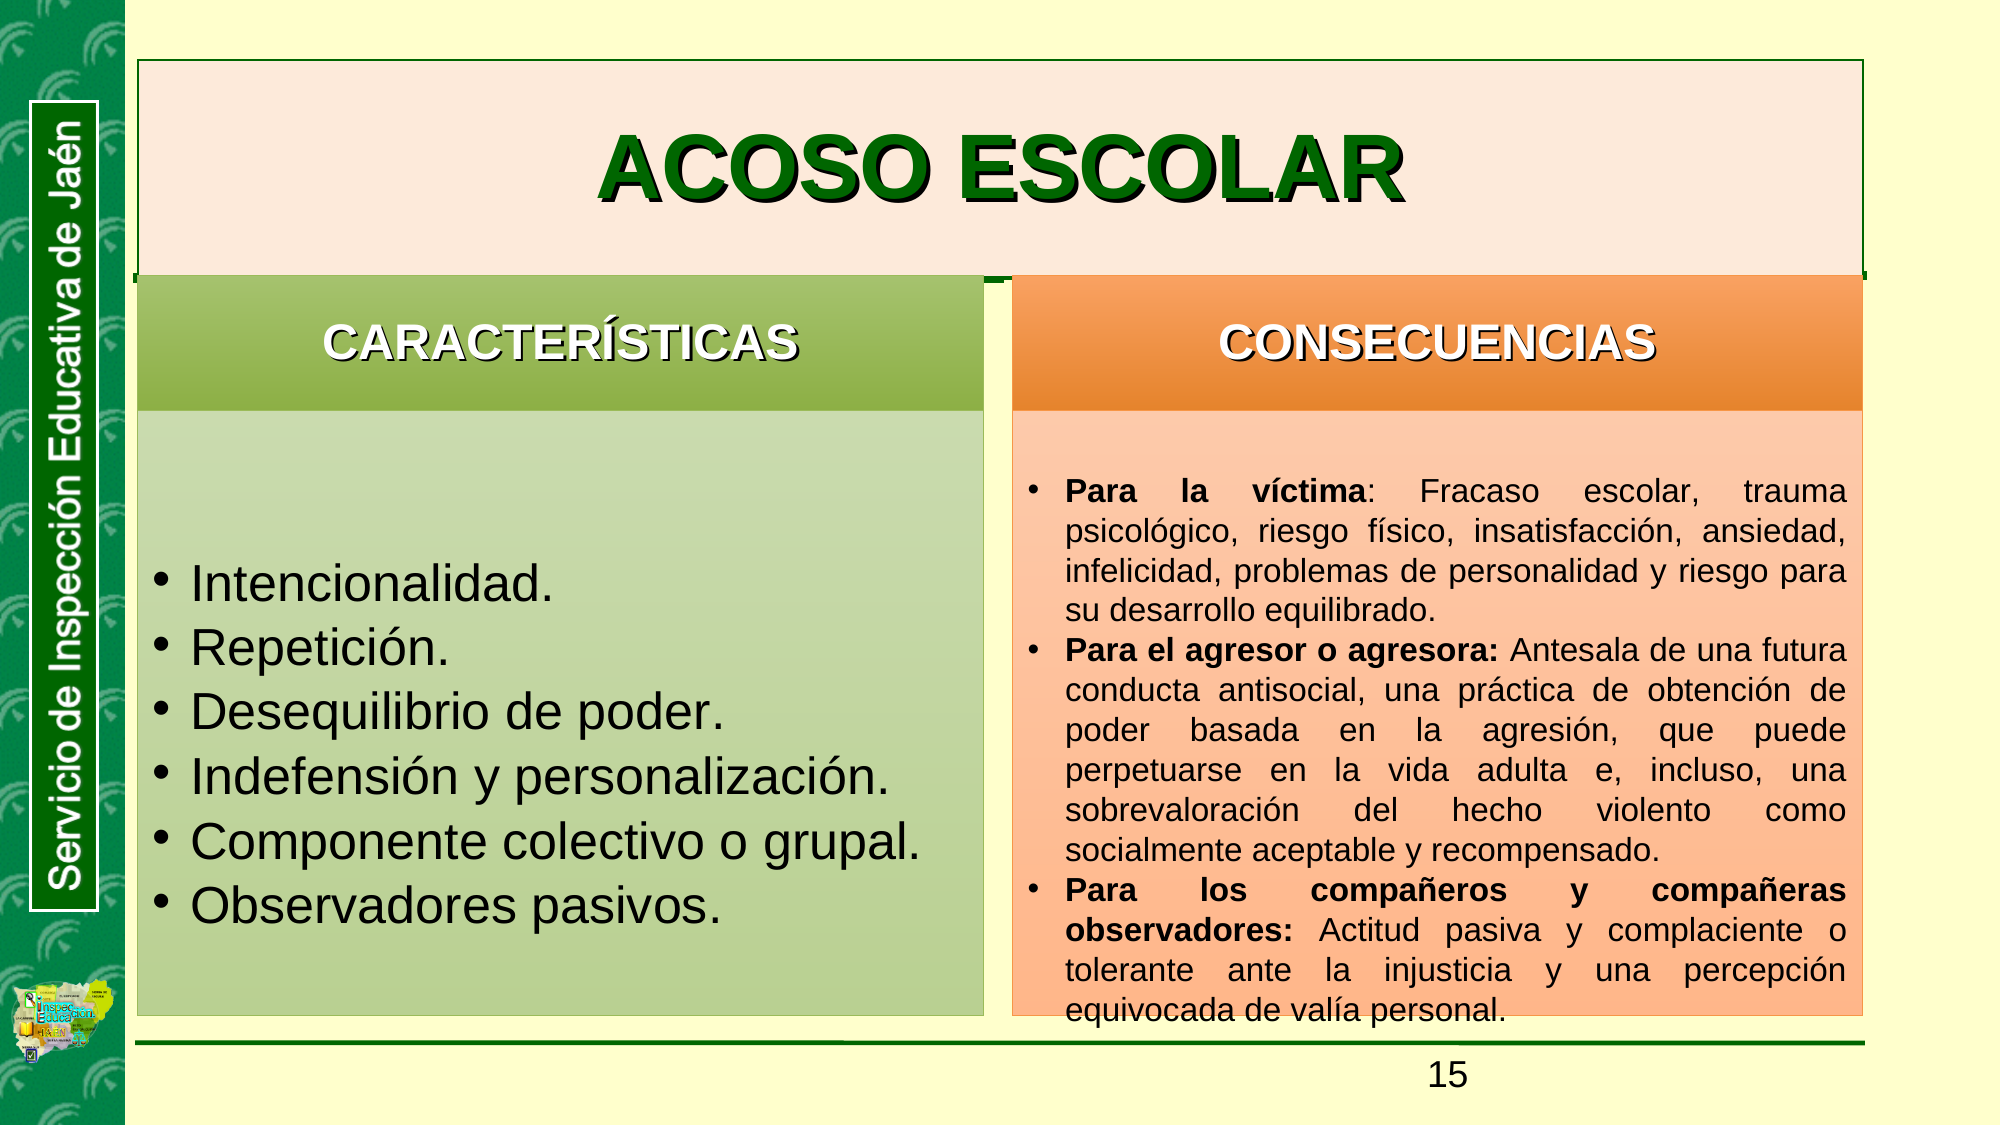

ACOSO ESCOLAR
CARACTERÍSTICAS
CONSECUENCIAS
Intencionalidad.
Repetición.
Desequilibrio de poder.
Indefensión y personalización.
Componente colectivo o grupal.
Observadores pasivos.
Para la víctima: Fracaso escolar, trauma psicológico, riesgo físico, insatisfacción, ansiedad, infelicidad, problemas de personalidad y riesgo para su desarrollo equilibrado.
Para el agresor o agresora: Antesala de una futura conducta antisocial, una práctica de obtención de poder basada en la agresión, que puede perpetuarse en la vida adulta e, incluso, una sobrevaloración del hecho violento como socialmente aceptable y recompensado.
Para los compañeros y compañeras observadores: Actitud pasiva y complaciente o tolerante ante la injusticia y una percepción equivocada de valía personal.